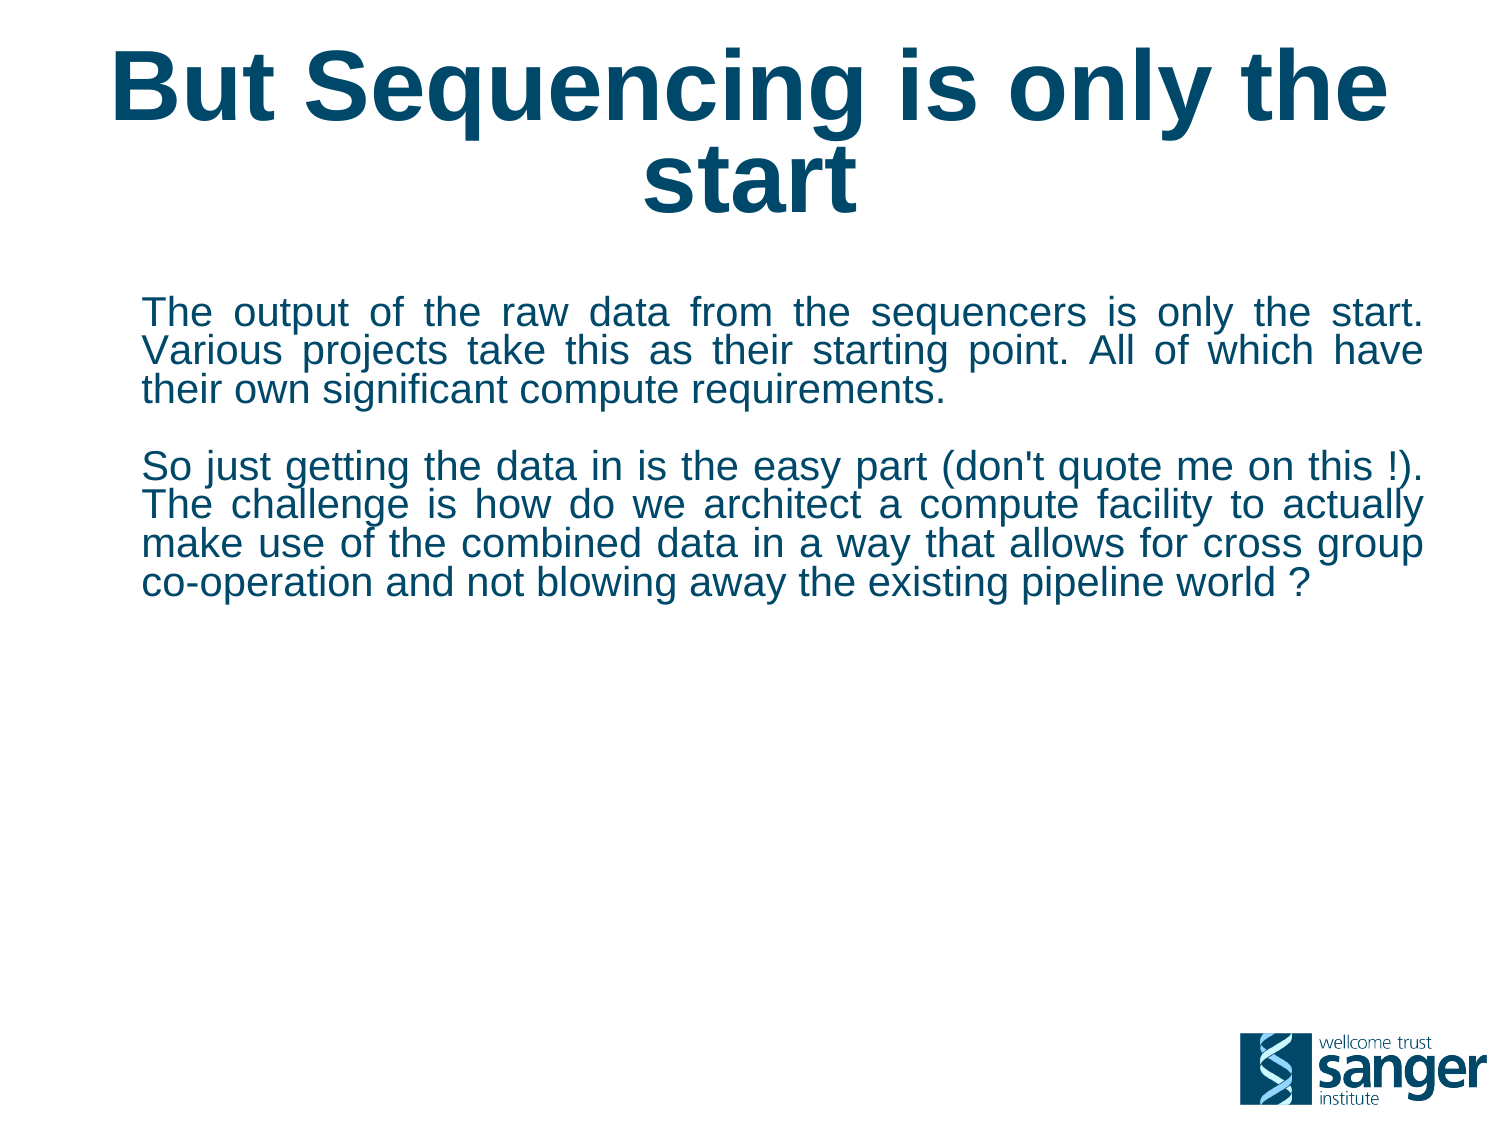

# But Sequencing is only the start
The output of the raw data from the sequencers is only the start. Various projects take this as their starting point. All of which have their own significant compute requirements.
So just getting the data in is the easy part (don't quote me on this !). The challenge is how do we architect a compute facility to actually make use of the combined data in a way that allows for cross group co-operation and not blowing away the existing pipeline world ?